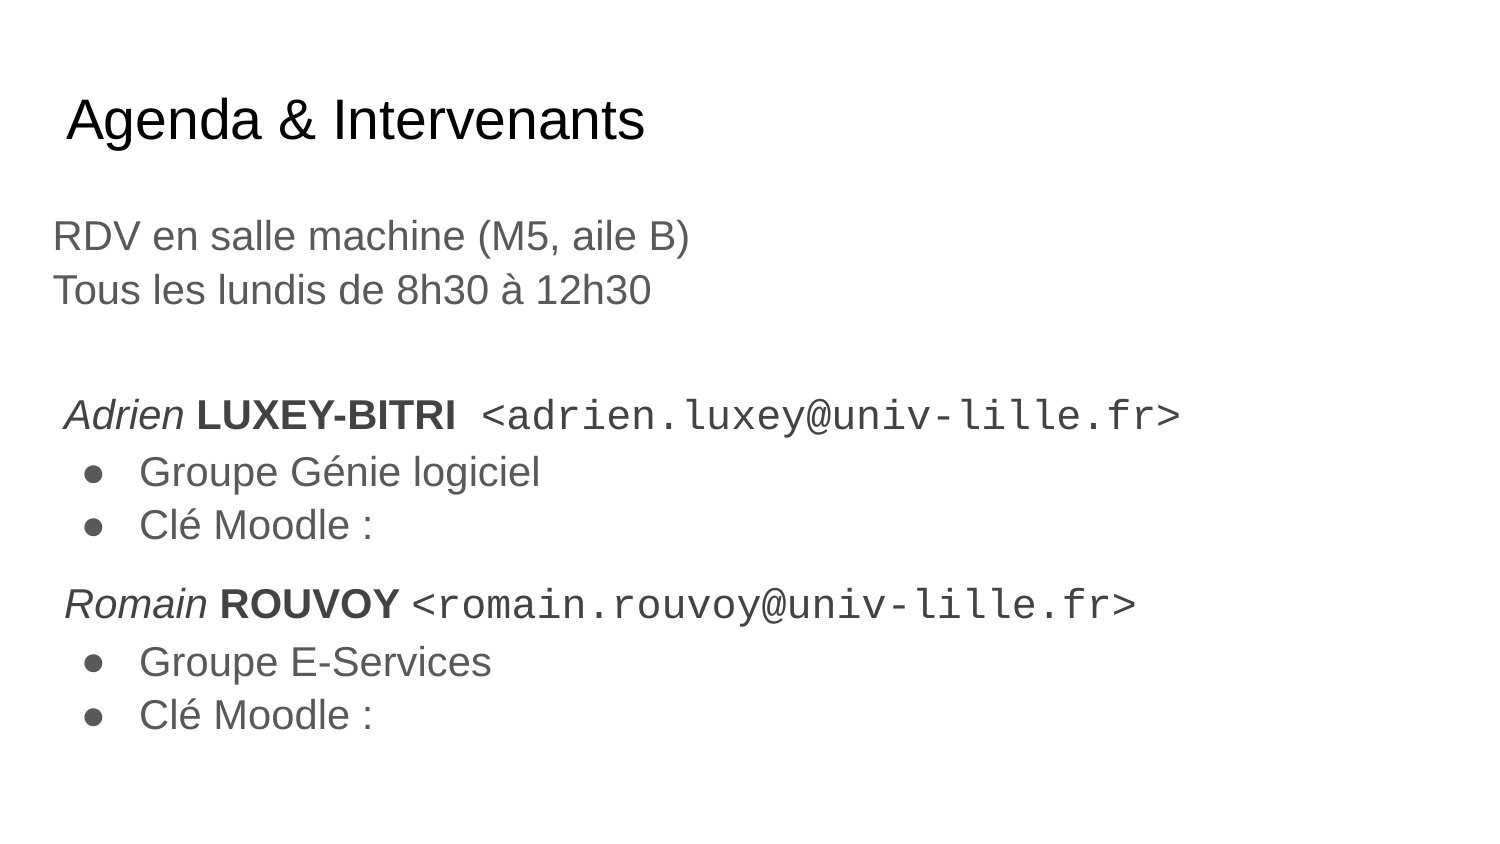

# Agenda & Intervenants
RDV en salle machine (M5, aile B)
Tous les lundis de 8h30 à 12h30
Adrien LUXEY-BITRI <adrien.luxey@univ-lille.fr>
Groupe Génie logiciel
Clé Moodle :
Romain ROUVOY <romain.rouvoy@univ-lille.fr>
Groupe E-Services
Clé Moodle :